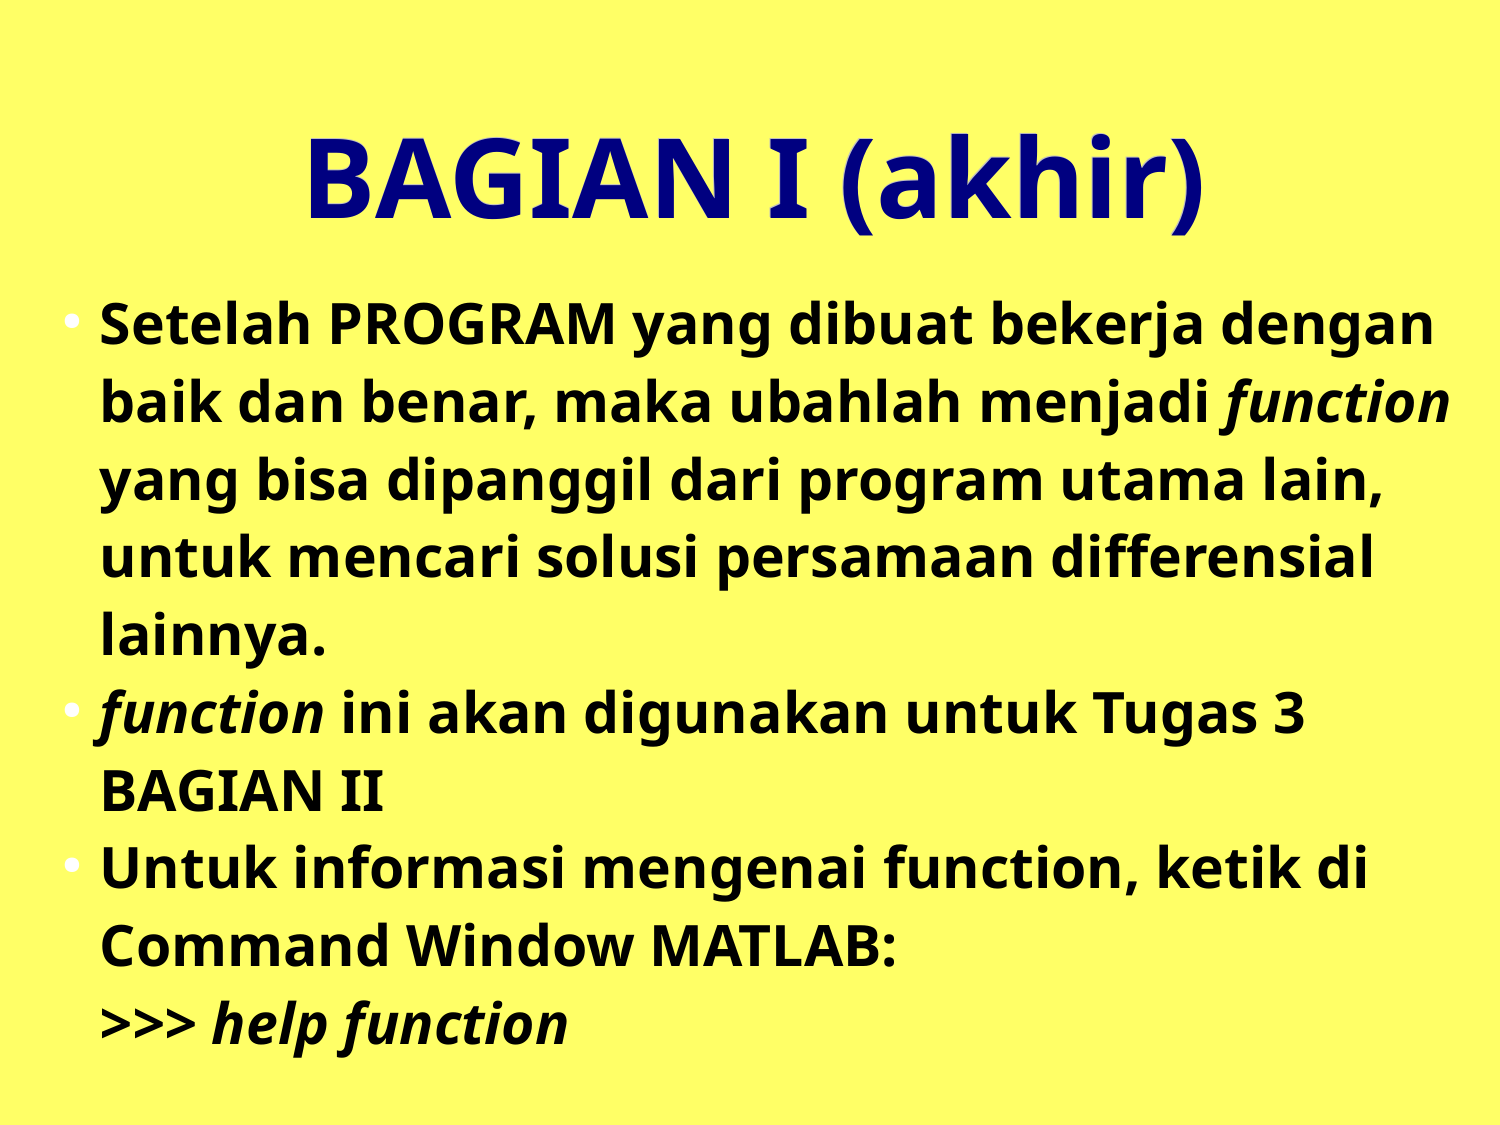

# BAGIAN I (akhir)
Setelah PROGRAM yang dibuat bekerja dengan baik dan benar, maka ubahlah menjadi function yang bisa dipanggil dari program utama lain, untuk mencari solusi persamaan differensial lainnya.
function ini akan digunakan untuk Tugas 3 BAGIAN II
Untuk informasi mengenai function, ketik di Command Window MATLAB:
>>> help function